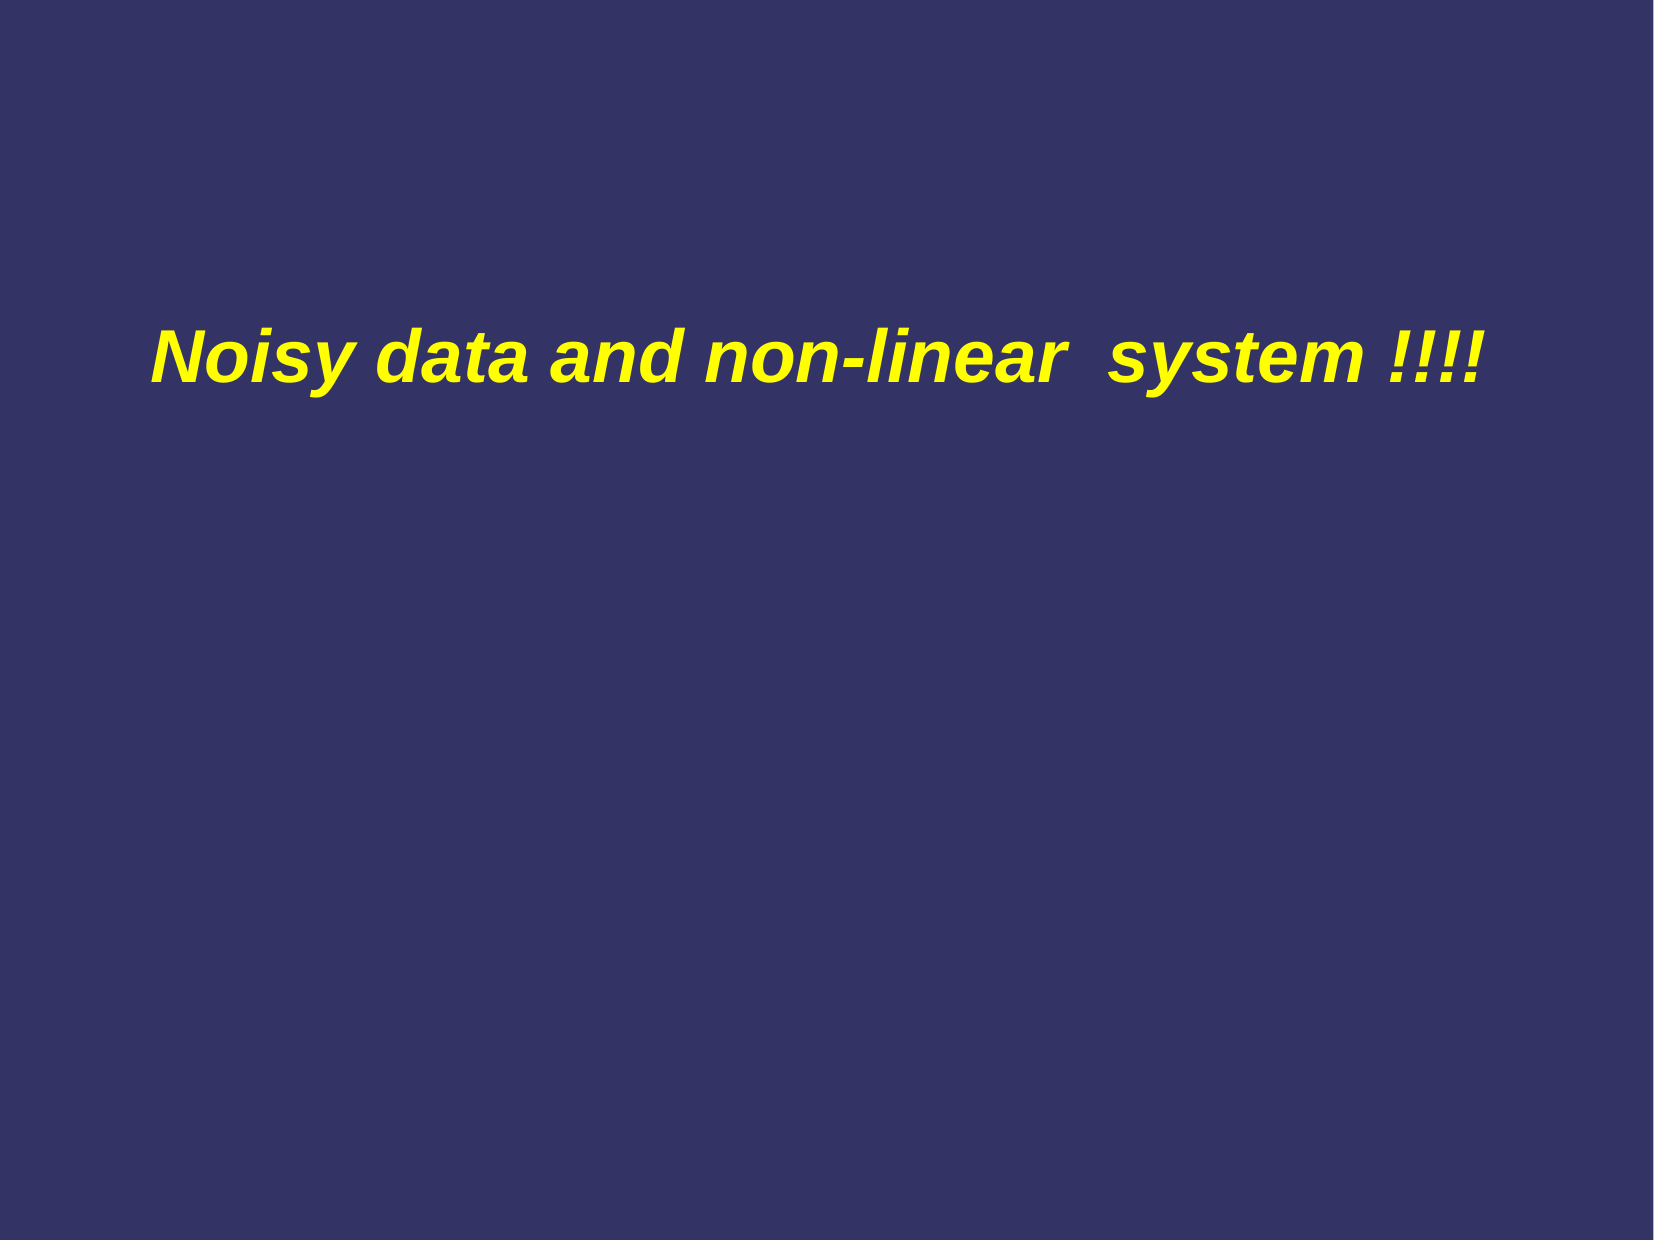

# Noisy data and non-linear system !!!!